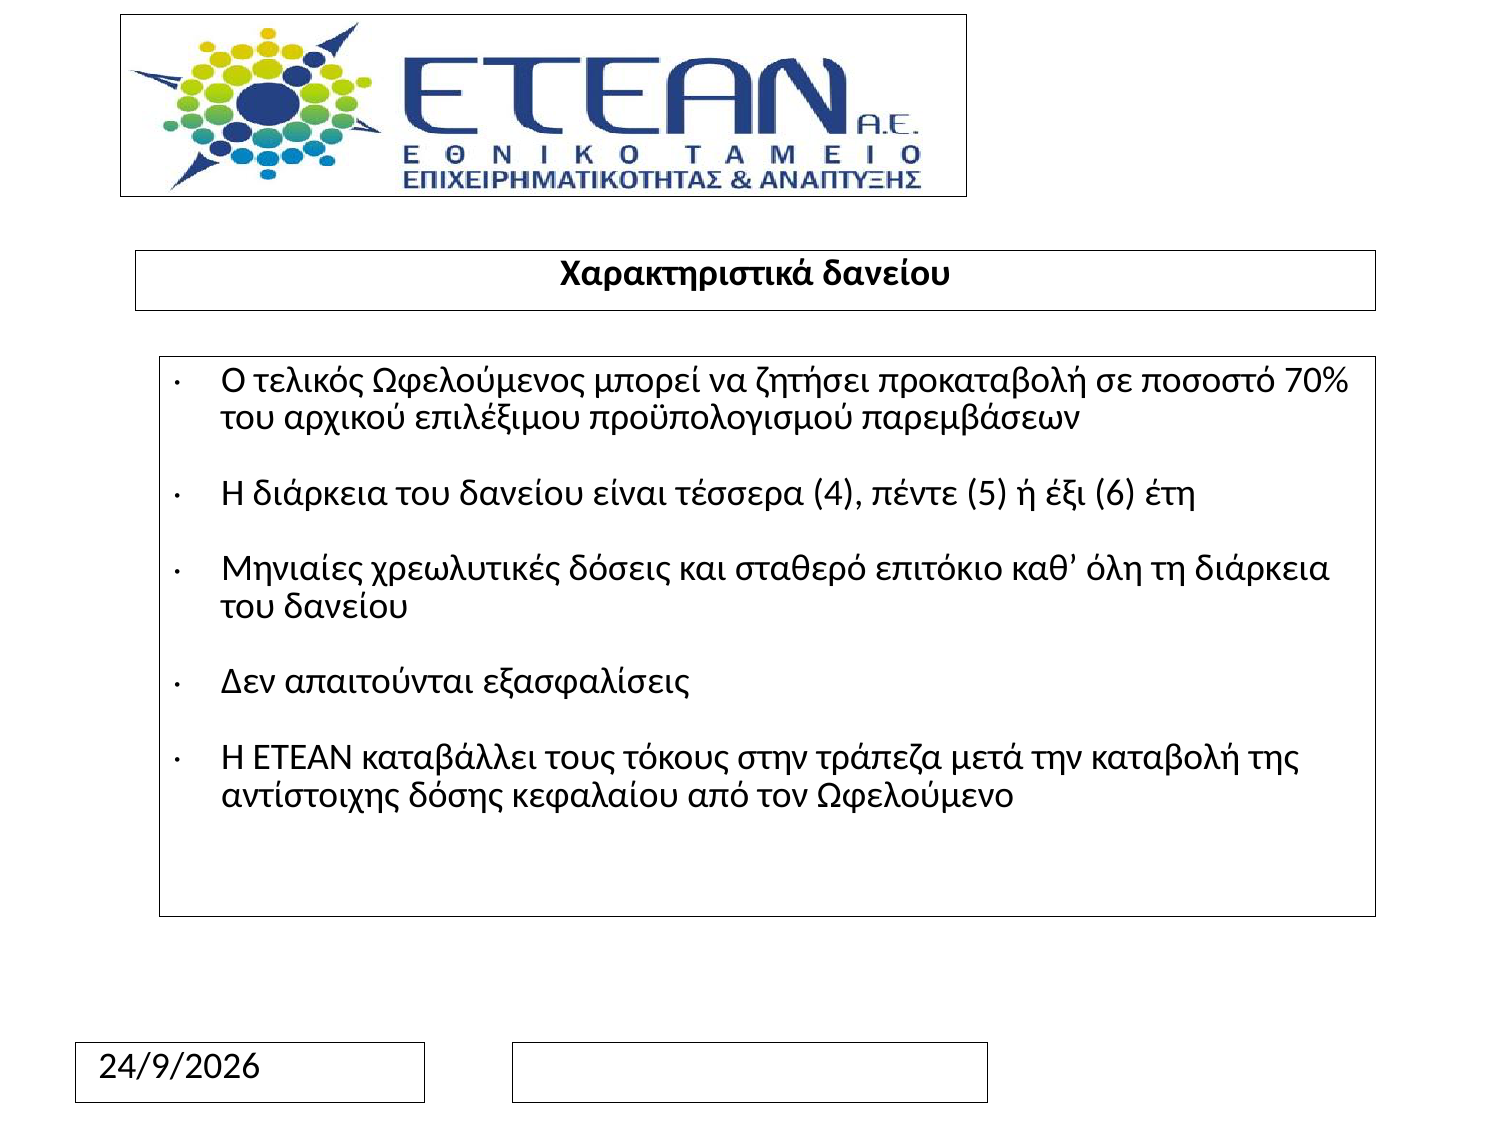

Χαρακτηριστικά δανείου
Ο τελικός Ωφελούμενος μπορεί να ζητήσει προκαταβολή σε ποσοστό 70% του αρχικού επιλέξιμου προϋπολογισμού παρεμβάσεων
Η διάρκεια του δανείου είναι τέσσερα (4), πέντε (5) ή έξι (6) έτη
Μηνιαίες χρεωλυτικές δόσεις και σταθερό επιτόκιο καθ’ όλη τη διάρκεια του δανείου
Δεν απαιτούνται εξασφαλίσεις
Η ΕΤΕΑΝ καταβάλλει τους τόκους στην τράπεζα μετά την καταβολή της αντίστοιχης δόσης κεφαλαίου από τον Ωφελούμενο